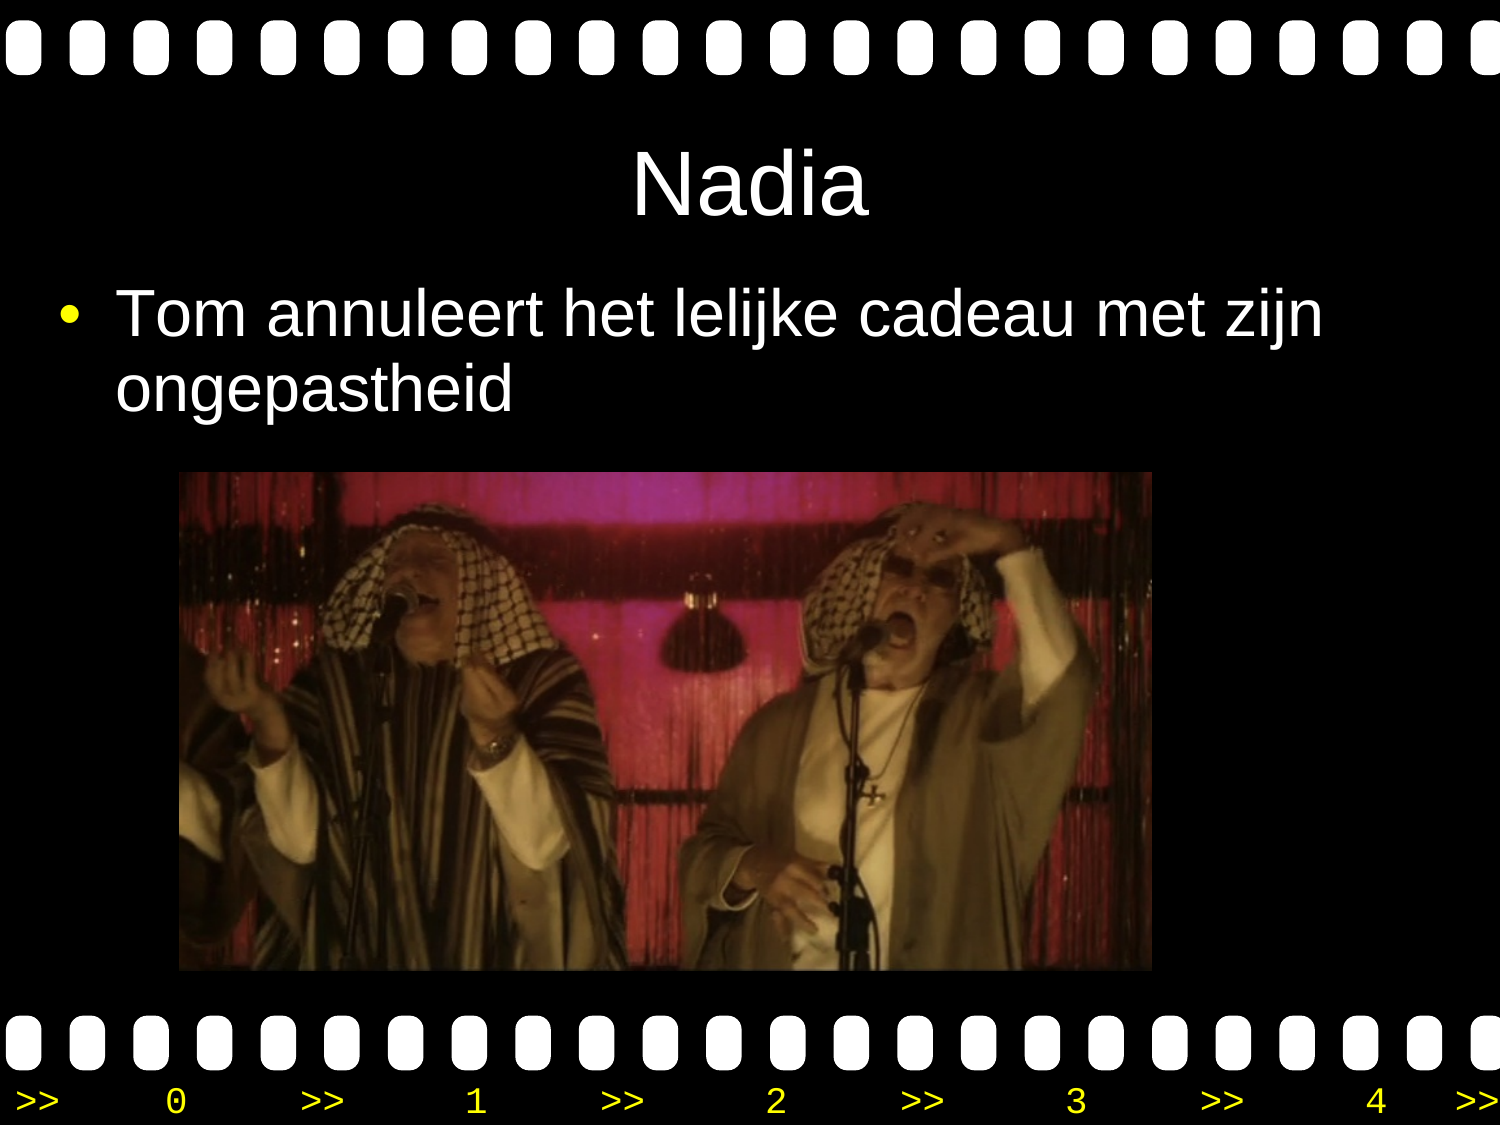

# Nadia
Tom annuleert het lelijke cadeau met zijn ongepastheid